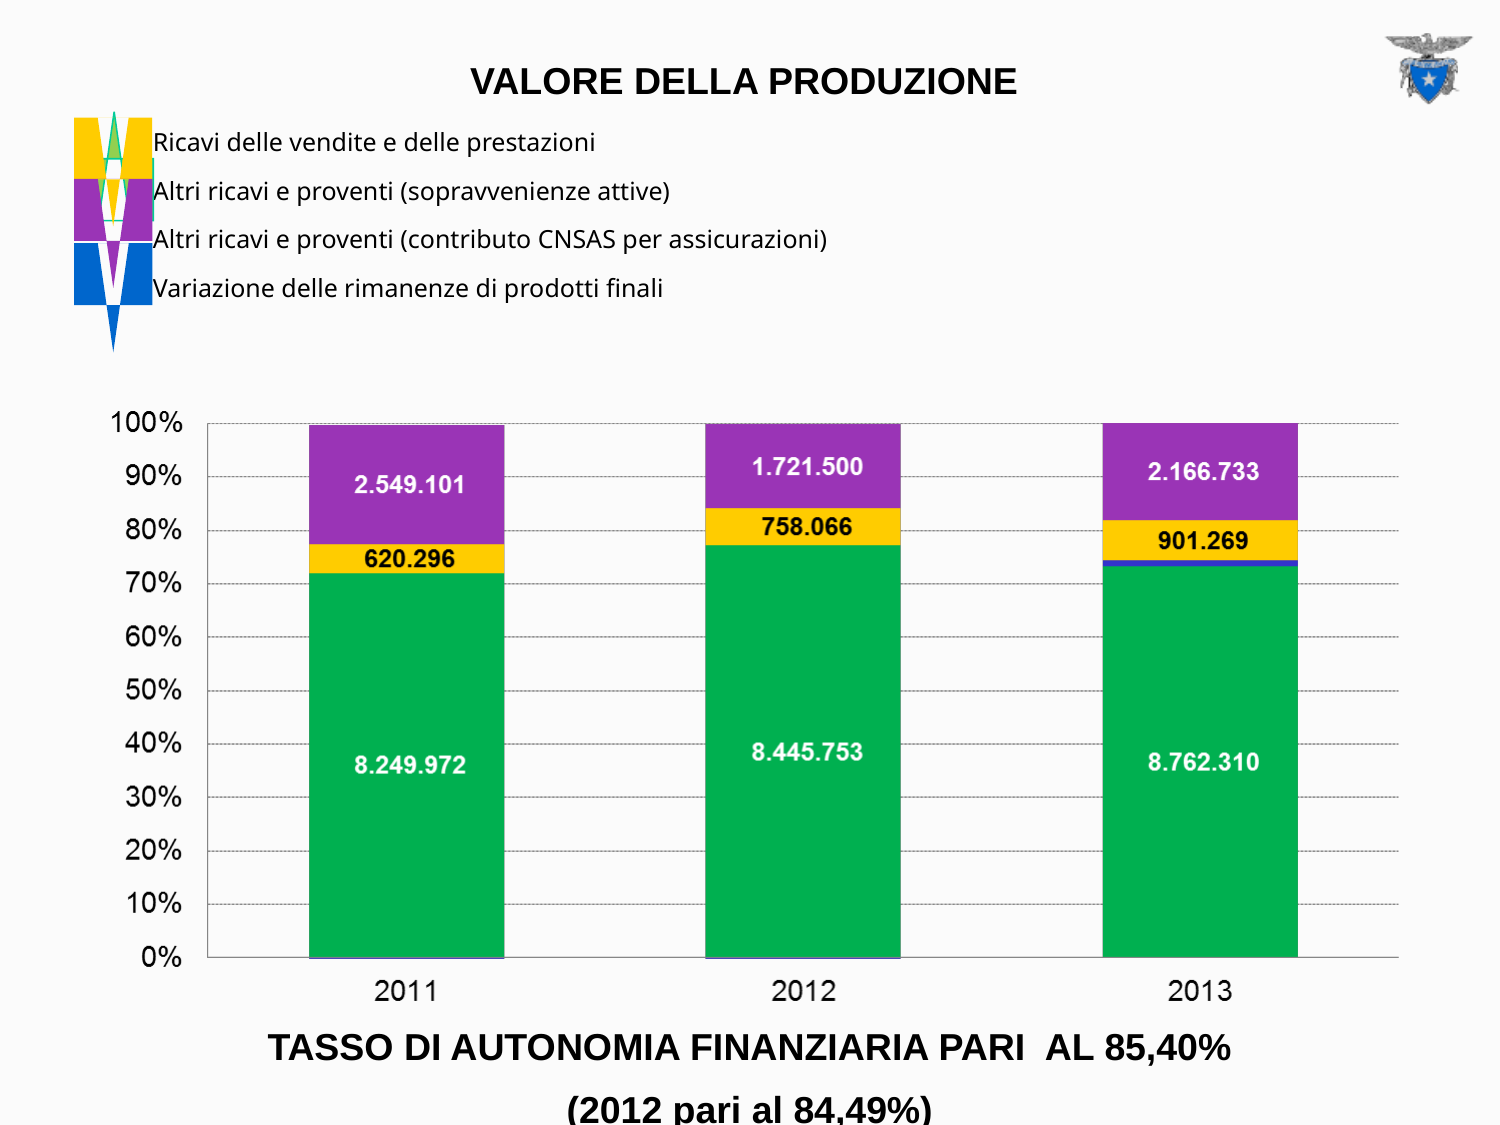

VALORE DELLA PRODUZIONE
Ricavi delle vendite e delle prestazioni
Altri ricavi e proventi (sopravvenienze attive)
Altri ricavi e proventi (contributo CNSAS per assicurazioni)
Variazione delle rimanenze di prodotti finali
TASSO DI AUTONOMIA FINANZIARIA PARI AL 85,40%
(2012 pari al 84,49%)